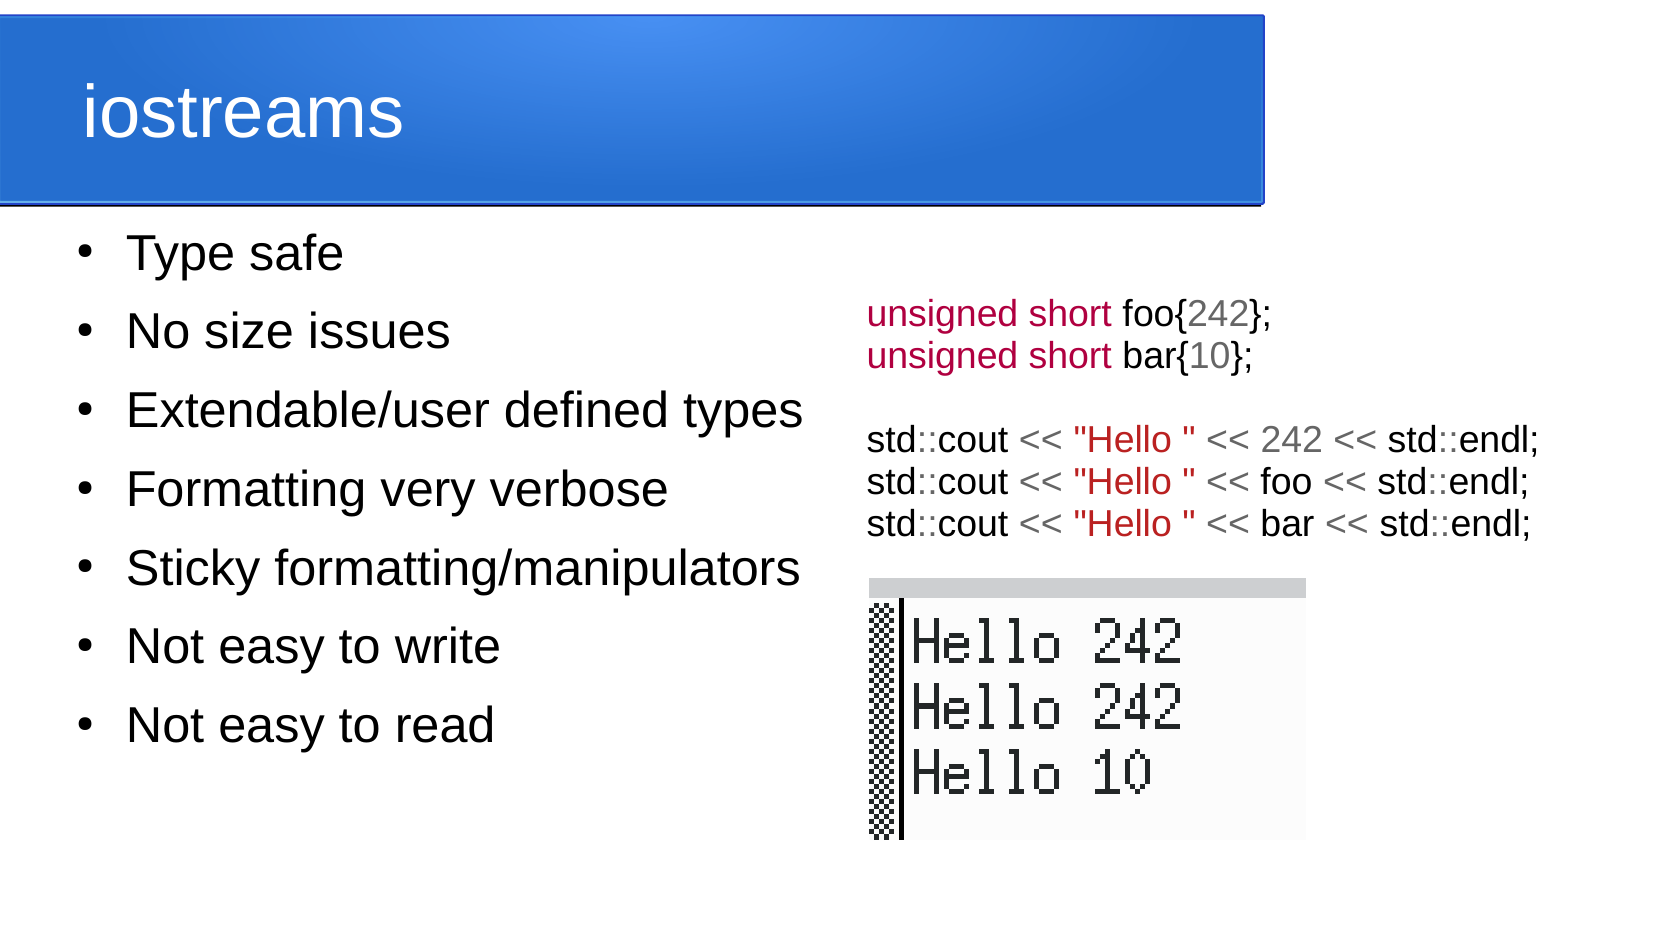

# iostreams
Type safe
No size issues
Extendable/user defined types
Formatting very verbose
Sticky formatting/manipulators
Not easy to write
Not easy to read
 unsigned short foo{242};
 unsigned short bar{10};
 std::cout << "Hello " << 242 << std::endl;
 std::cout << "Hello " << foo << std::endl;
 std::cout << "Hello " << bar << std::endl;